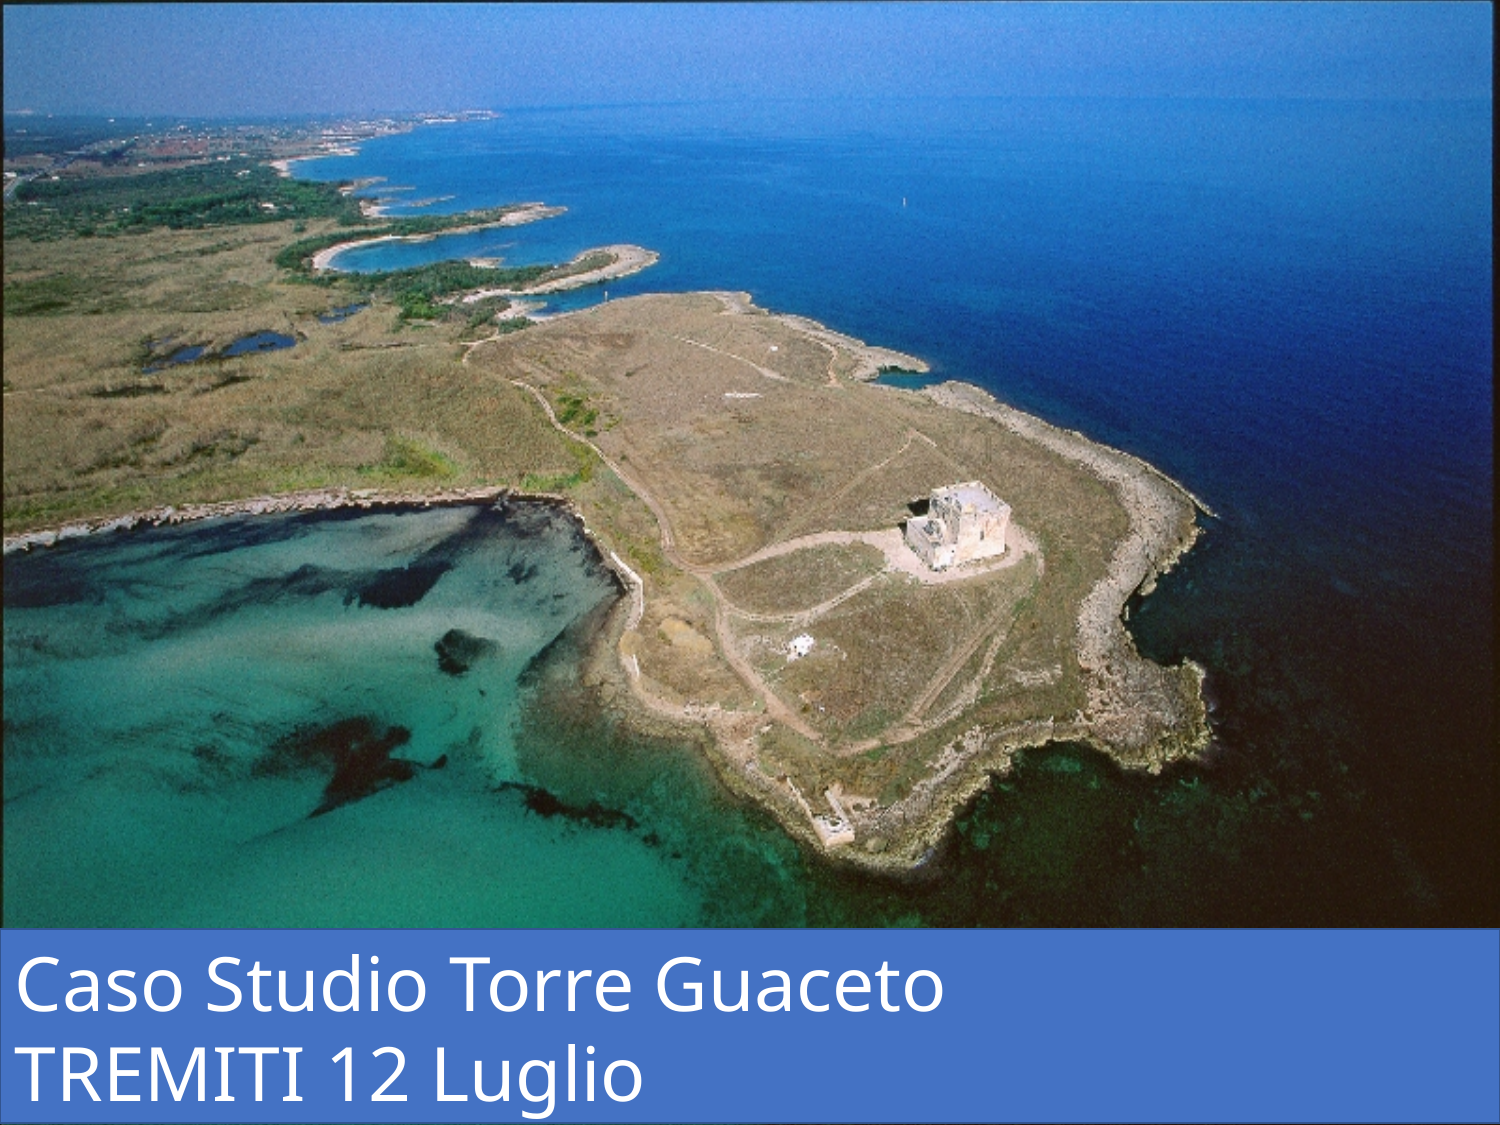

#
“
Caso Studio Torre Guaceto
TREMITI 12 Luglio